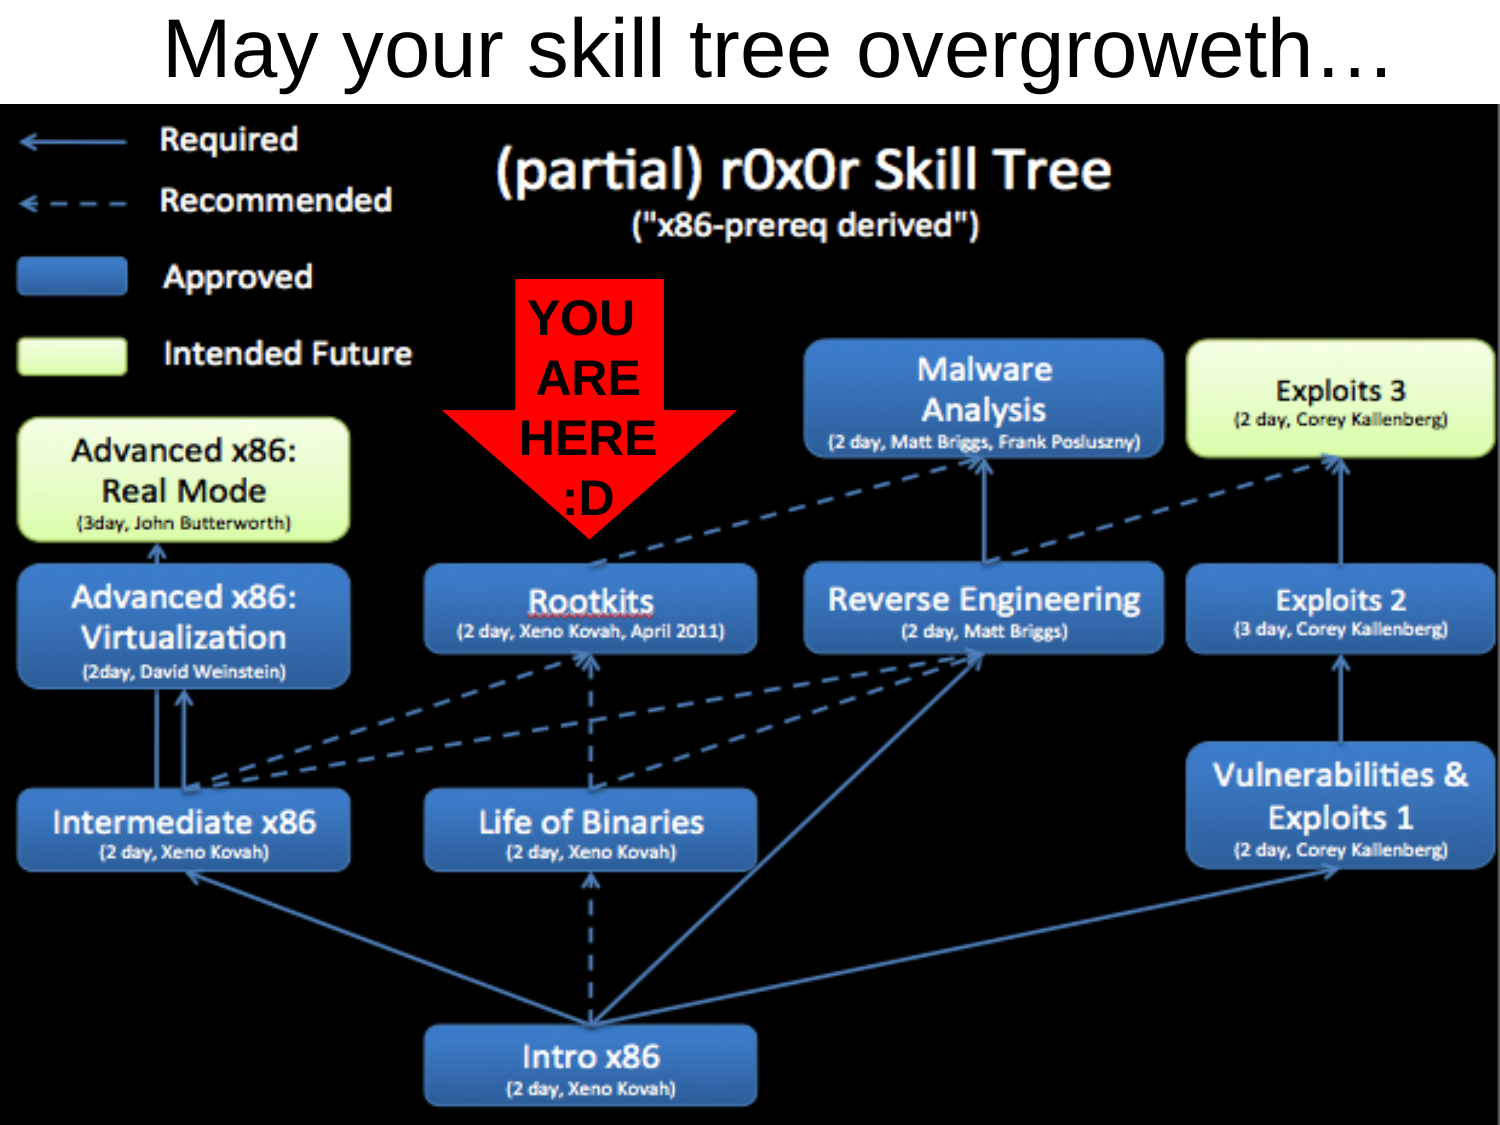

# May your skill tree overgroweth…
YOU
ARE
HERE
:D